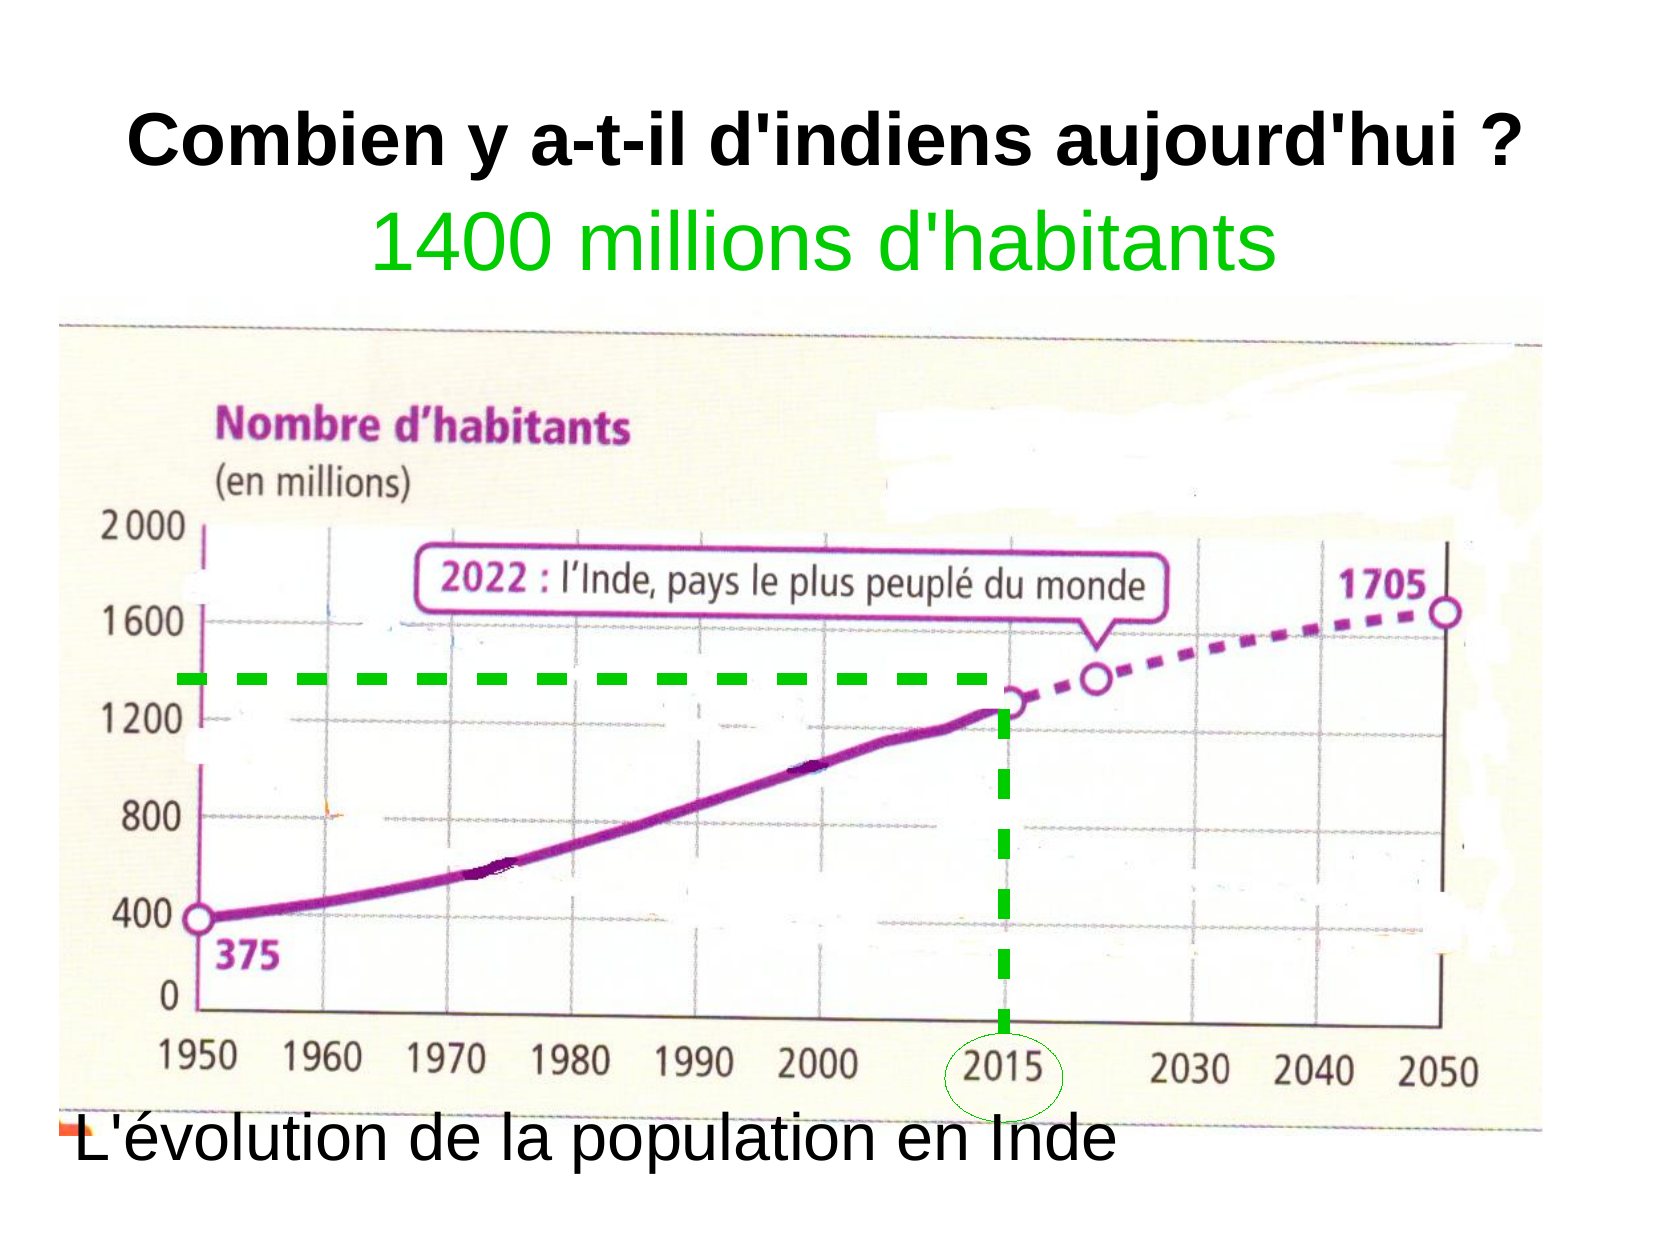

# Combien y a-t-il d'indiens aujourd'hui ?
1400 millions d'habitants
L'évolution de la population en Inde